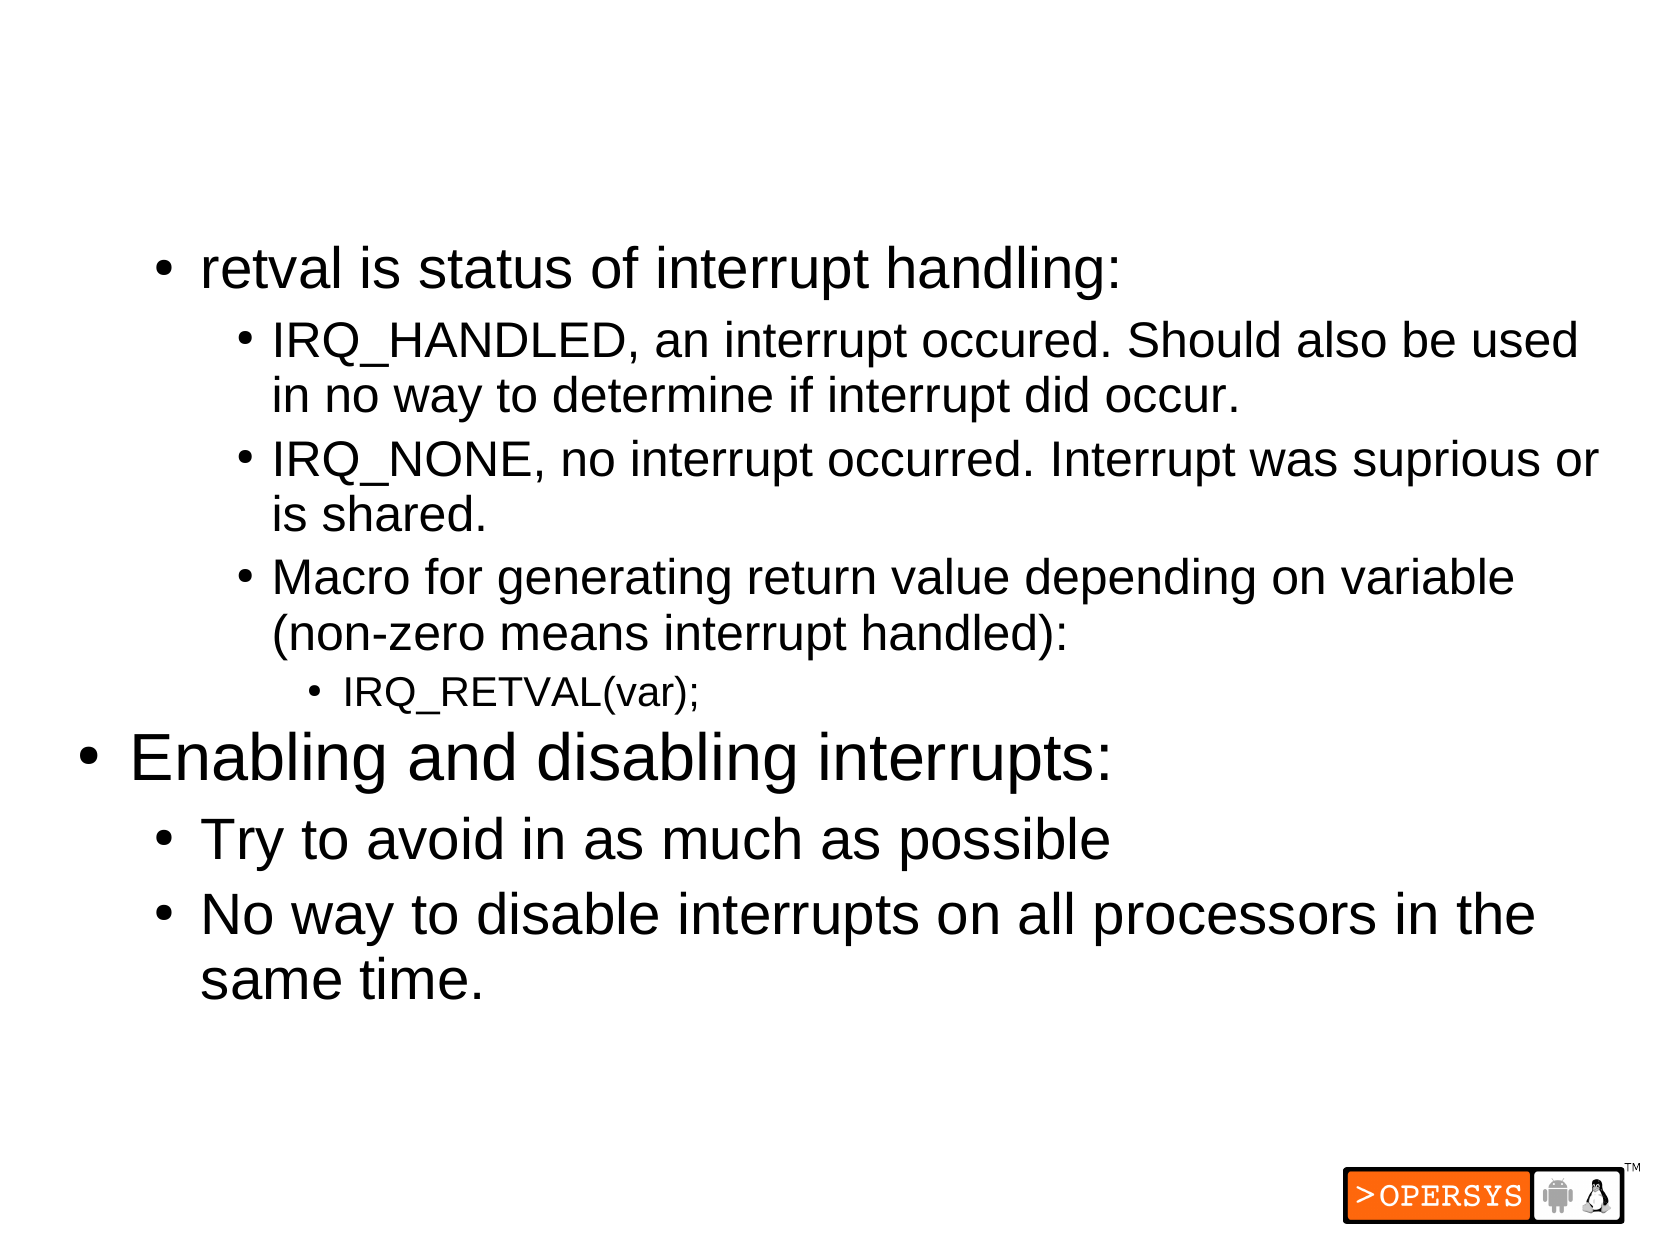

# retval is status of interrupt handling:
IRQ_HANDLED, an interrupt occured. Should also be used in no way to determine if interrupt did occur.
IRQ_NONE, no interrupt occurred. Interrupt was suprious or is shared.
Macro for generating return value depending on variable (non-zero means interrupt handled):
IRQ_RETVAL(var);
Enabling and disabling interrupts:
Try to avoid in as much as possible
No way to disable interrupts on all processors in the same time.